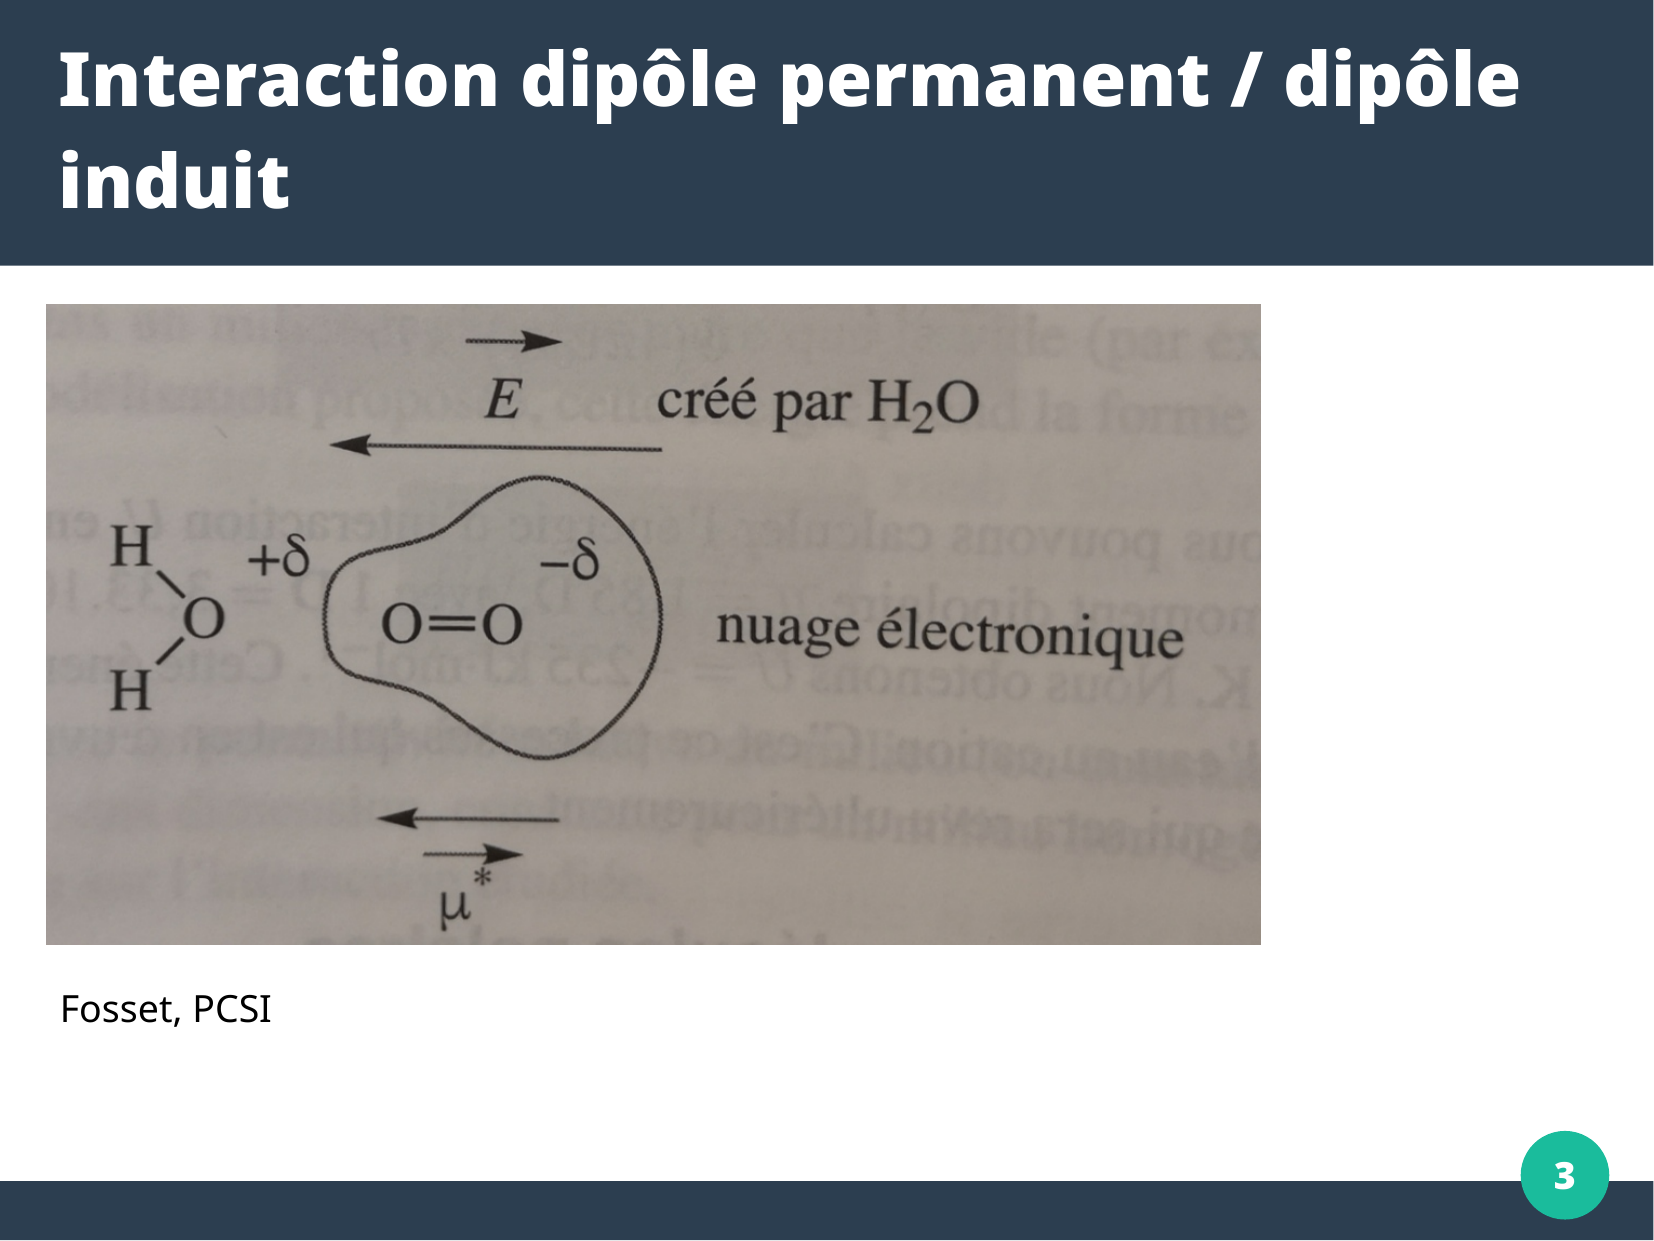

# Interaction dipôle permanent / dipôle induit
Fosset, PCSI
3